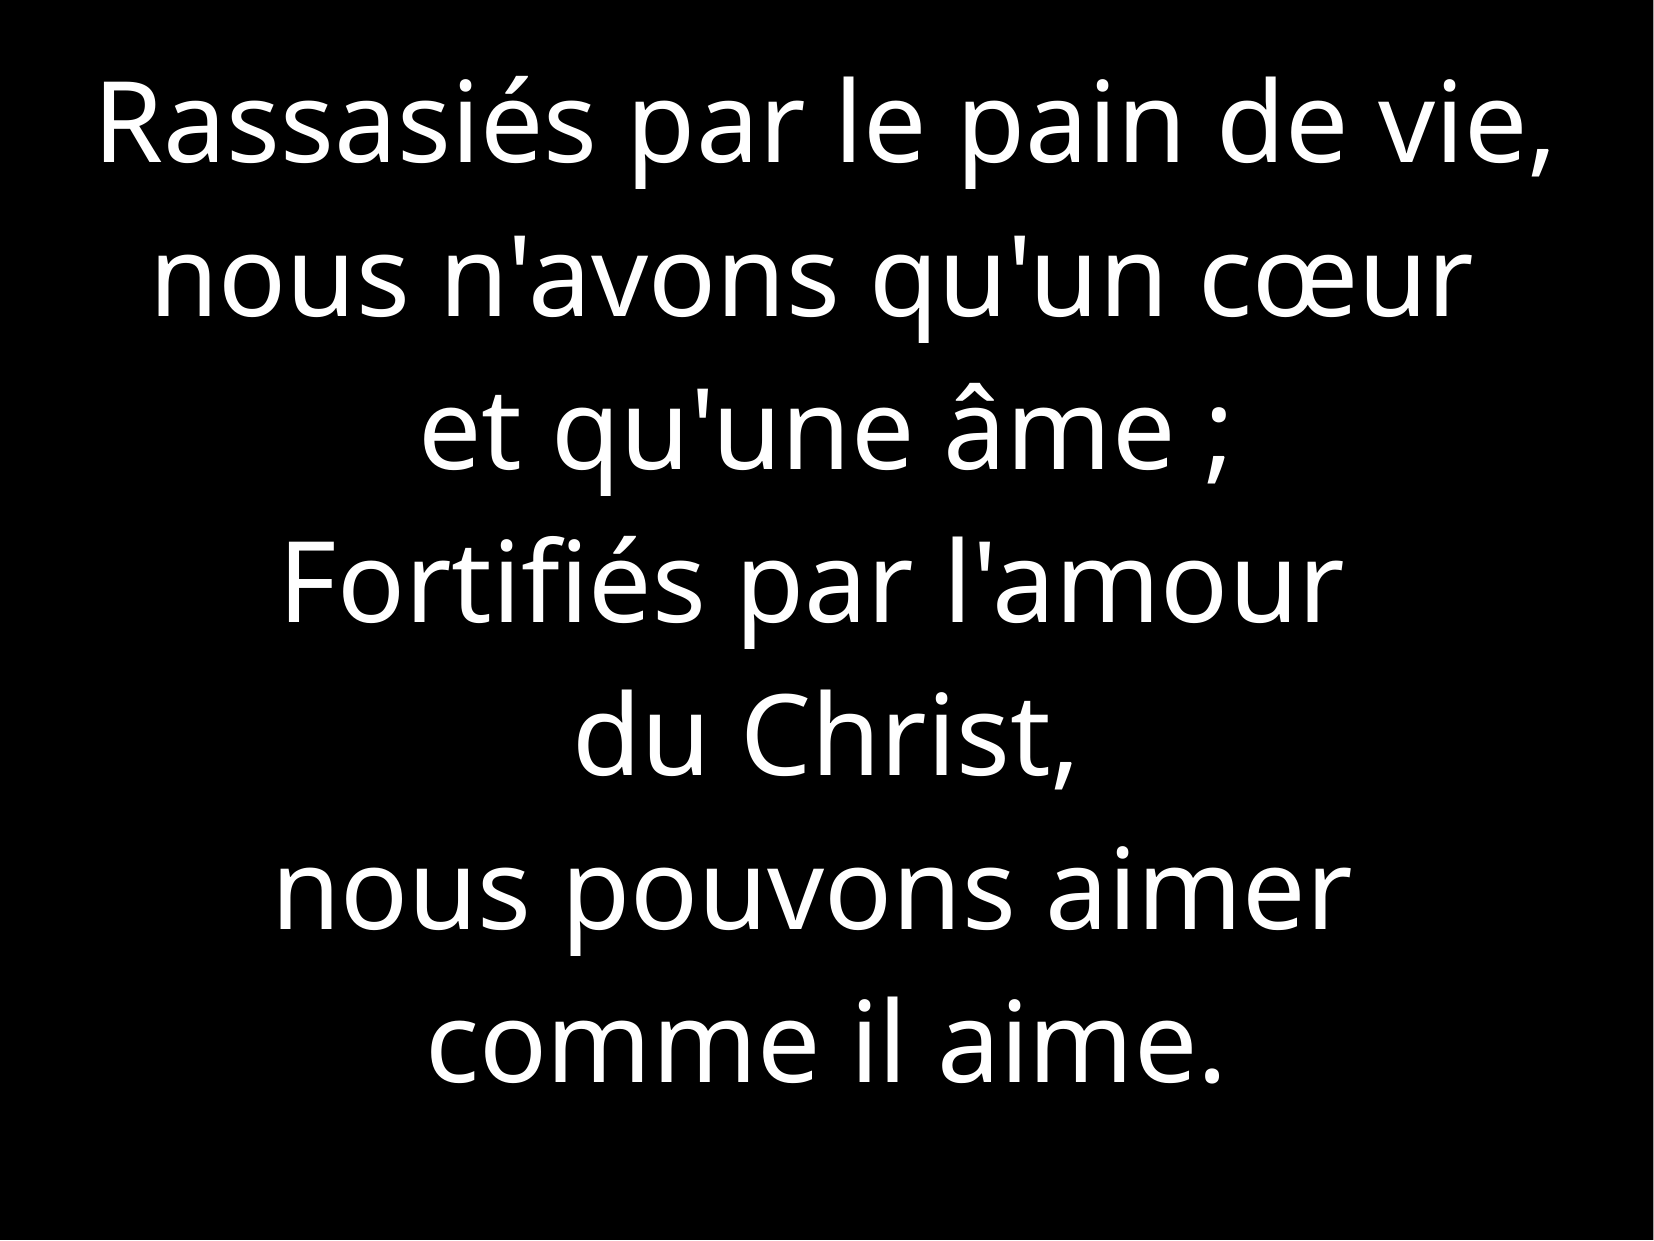

# Rassasiés par le pain de vie,
nous n'avons qu'un cœur
et qu'une âme ;
Fortifiés par l'amour
du Christ,
nous pouvons aimer
comme il aime.